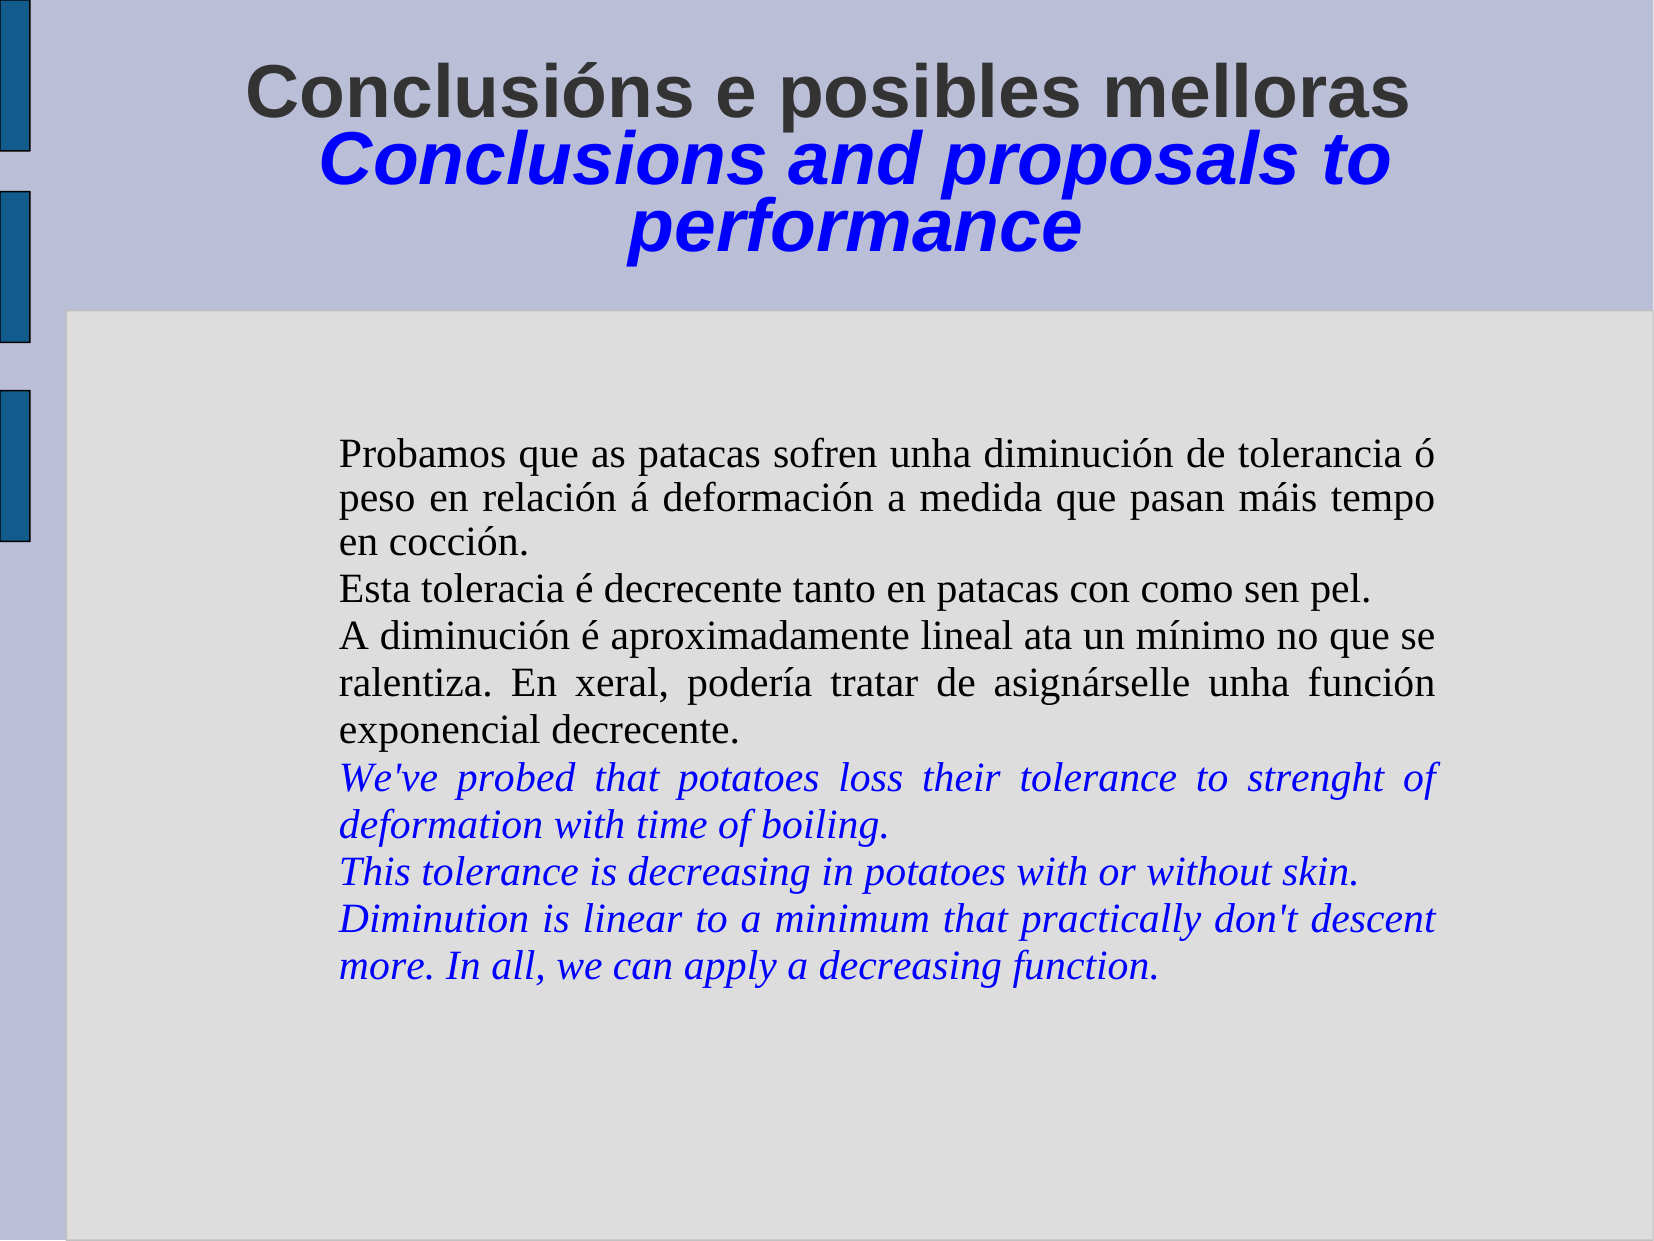

Conclusións e posibles melloras Conclusions and proposals to performance
Probamos que as patacas sofren unha diminución de tolerancia ó peso en relación á deformación a medida que pasan máis tempo en cocción.
Esta toleracia é decrecente tanto en patacas con como sen pel.
A diminución é aproximadamente lineal ata un mínimo no que se ralentiza. En xeral, podería tratar de asignárselle unha función exponencial decrecente.
We've probed that potatoes loss their tolerance to strenght of deformation with time of boiling.
This tolerance is decreasing in potatoes with or without skin.
Diminution is linear to a minimum that practically don't descent more. In all, we can apply a decreasing function.